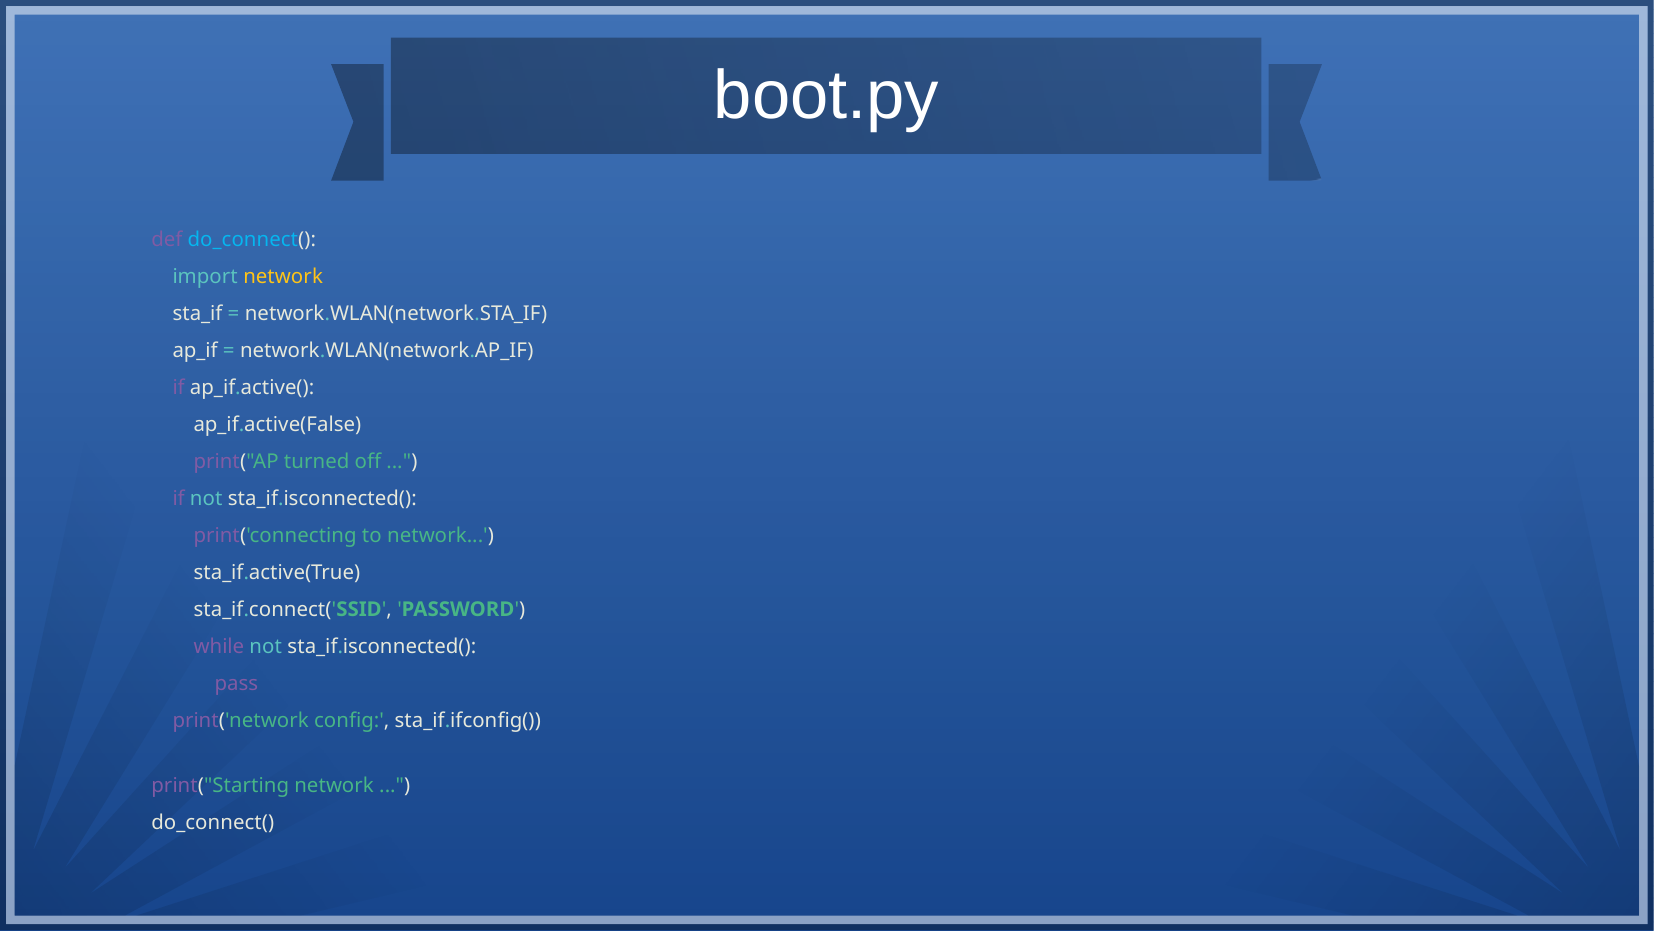

# boot.py
def do_connect():
 import network
 sta_if = network.WLAN(network.STA_IF)
 ap_if = network.WLAN(network.AP_IF)
 if ap_if.active():
 ap_if.active(False)
 print("AP turned off ...")
 if not sta_if.isconnected():
 print('connecting to network...')
 sta_if.active(True)
 sta_if.connect('SSID', 'PASSWORD')
 while not sta_if.isconnected():
 pass
 print('network config:', sta_if.ifconfig())
print("Starting network ...")
do_connect()